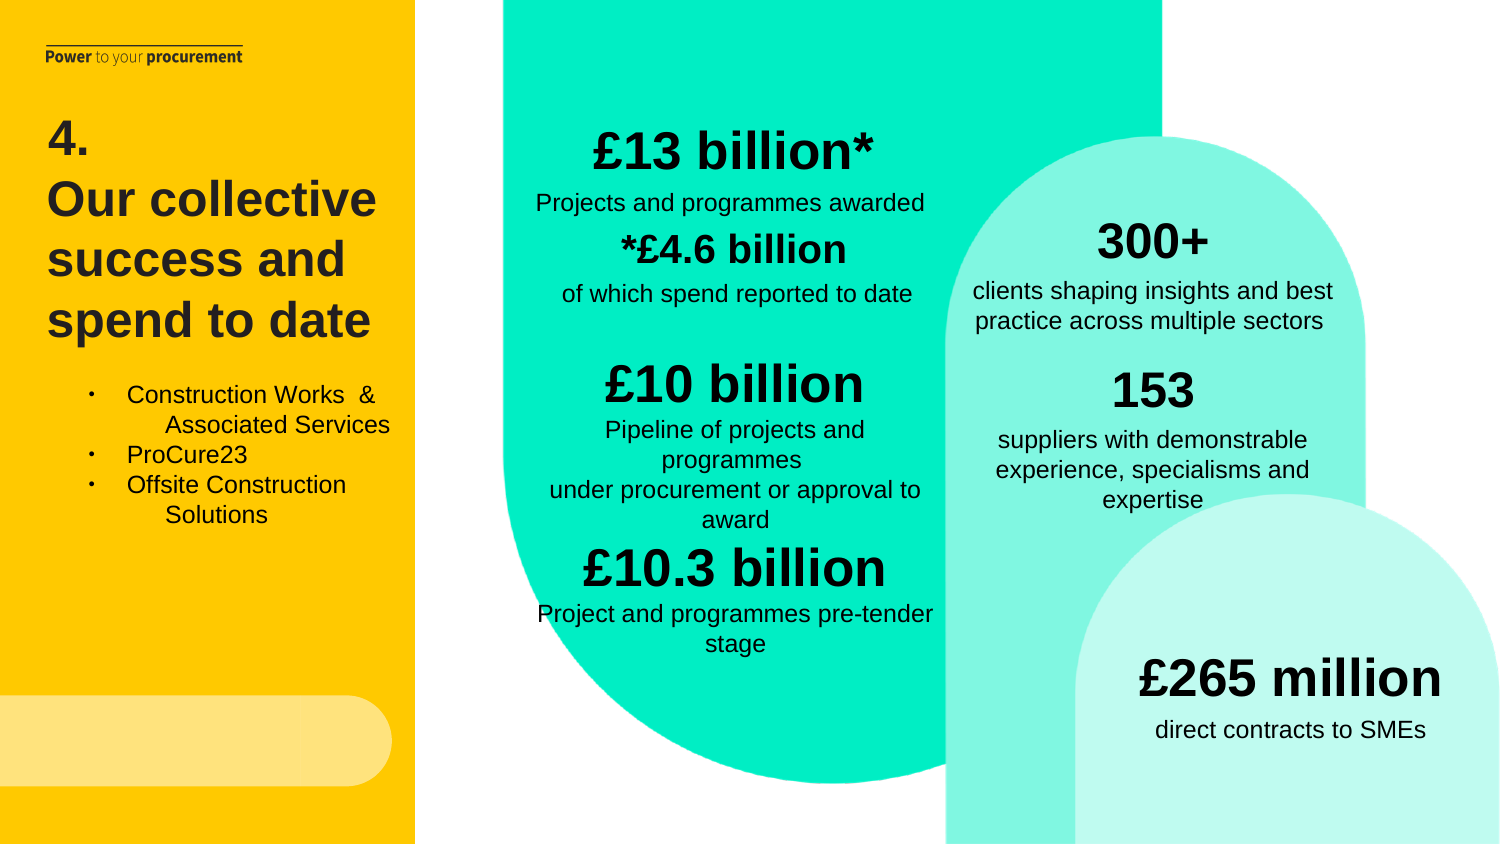

# 4. Our collective success and spend to date
£13 billion*
Projects and programmes awarded
*£4.6 billion
 of which spend reported to date
300+
clients shaping insights and best practice across multiple sectors
153
suppliers with demonstrable experience, specialisms and expertise
£10 billion
Pipeline of projects and programmes
under procurement or approval to award
£10.3 billion
Project and programmes pre-tender stage
Construction Works & Associated Services
ProCure23
Offsite Construction Solutions
£265 million
direct contracts to SMEs